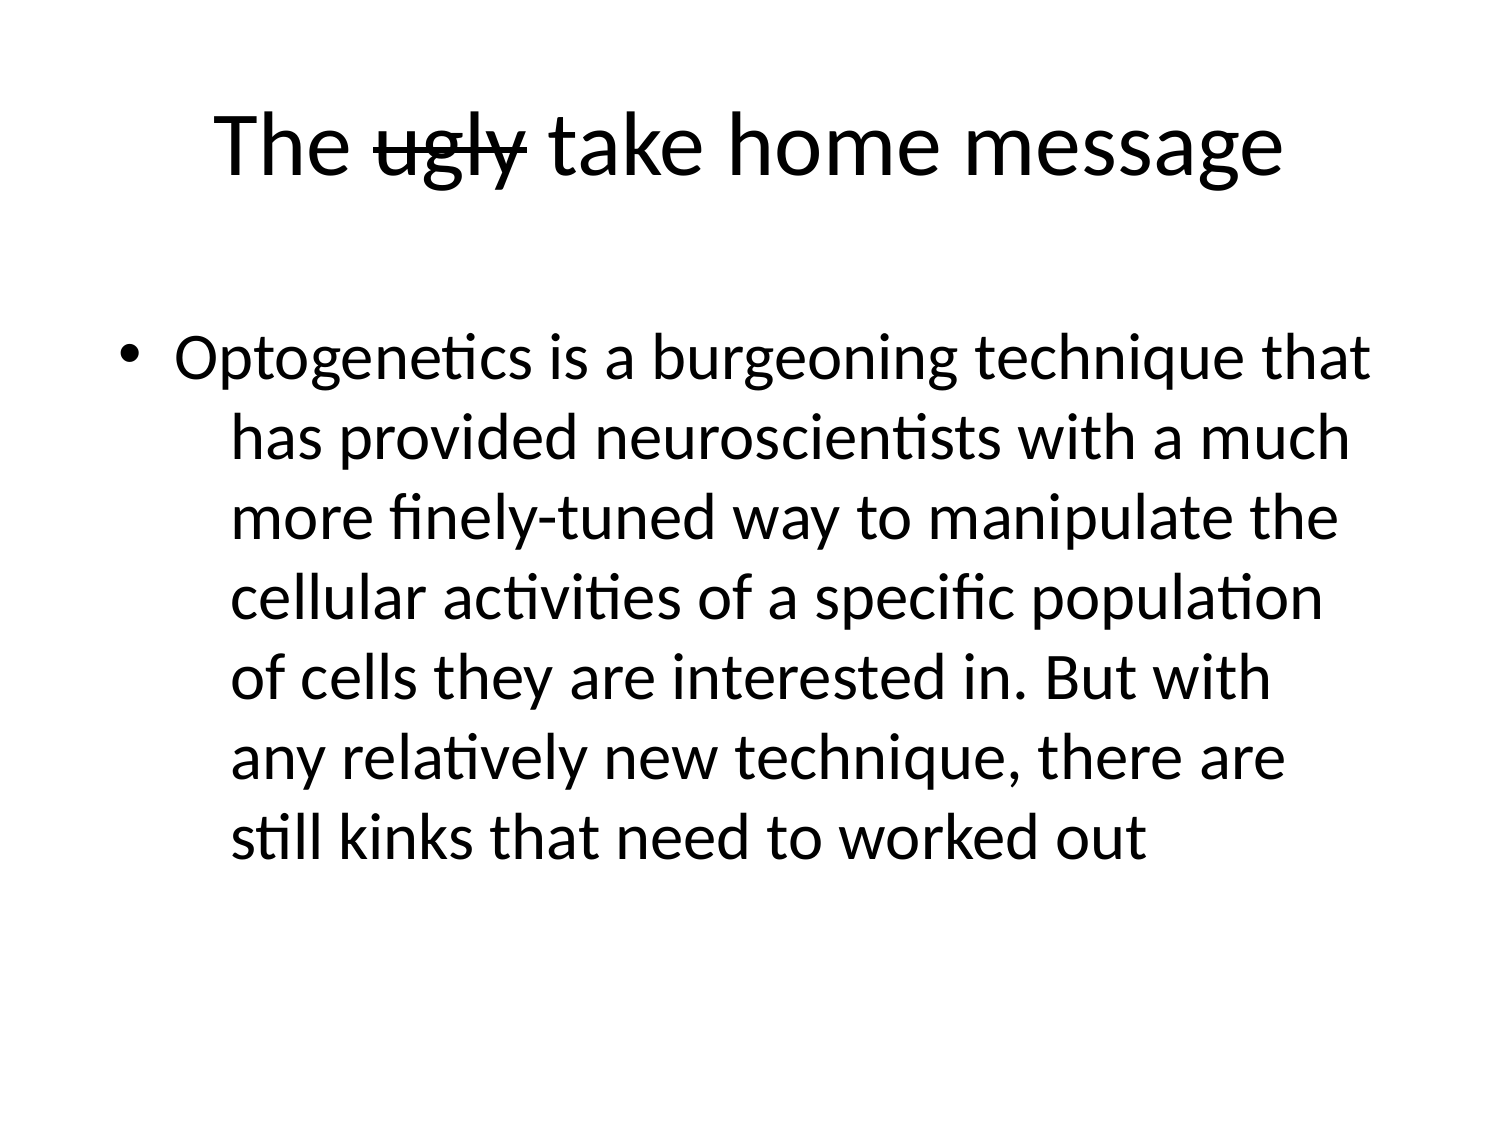

# The ugly take home message
Optogenetics is a burgeoning technique that has provided neuroscientists with a much more finely-tuned way to manipulate the cellular activities of a specific population of cells they are interested in. But with any relatively new technique, there are still kinks that need to worked out